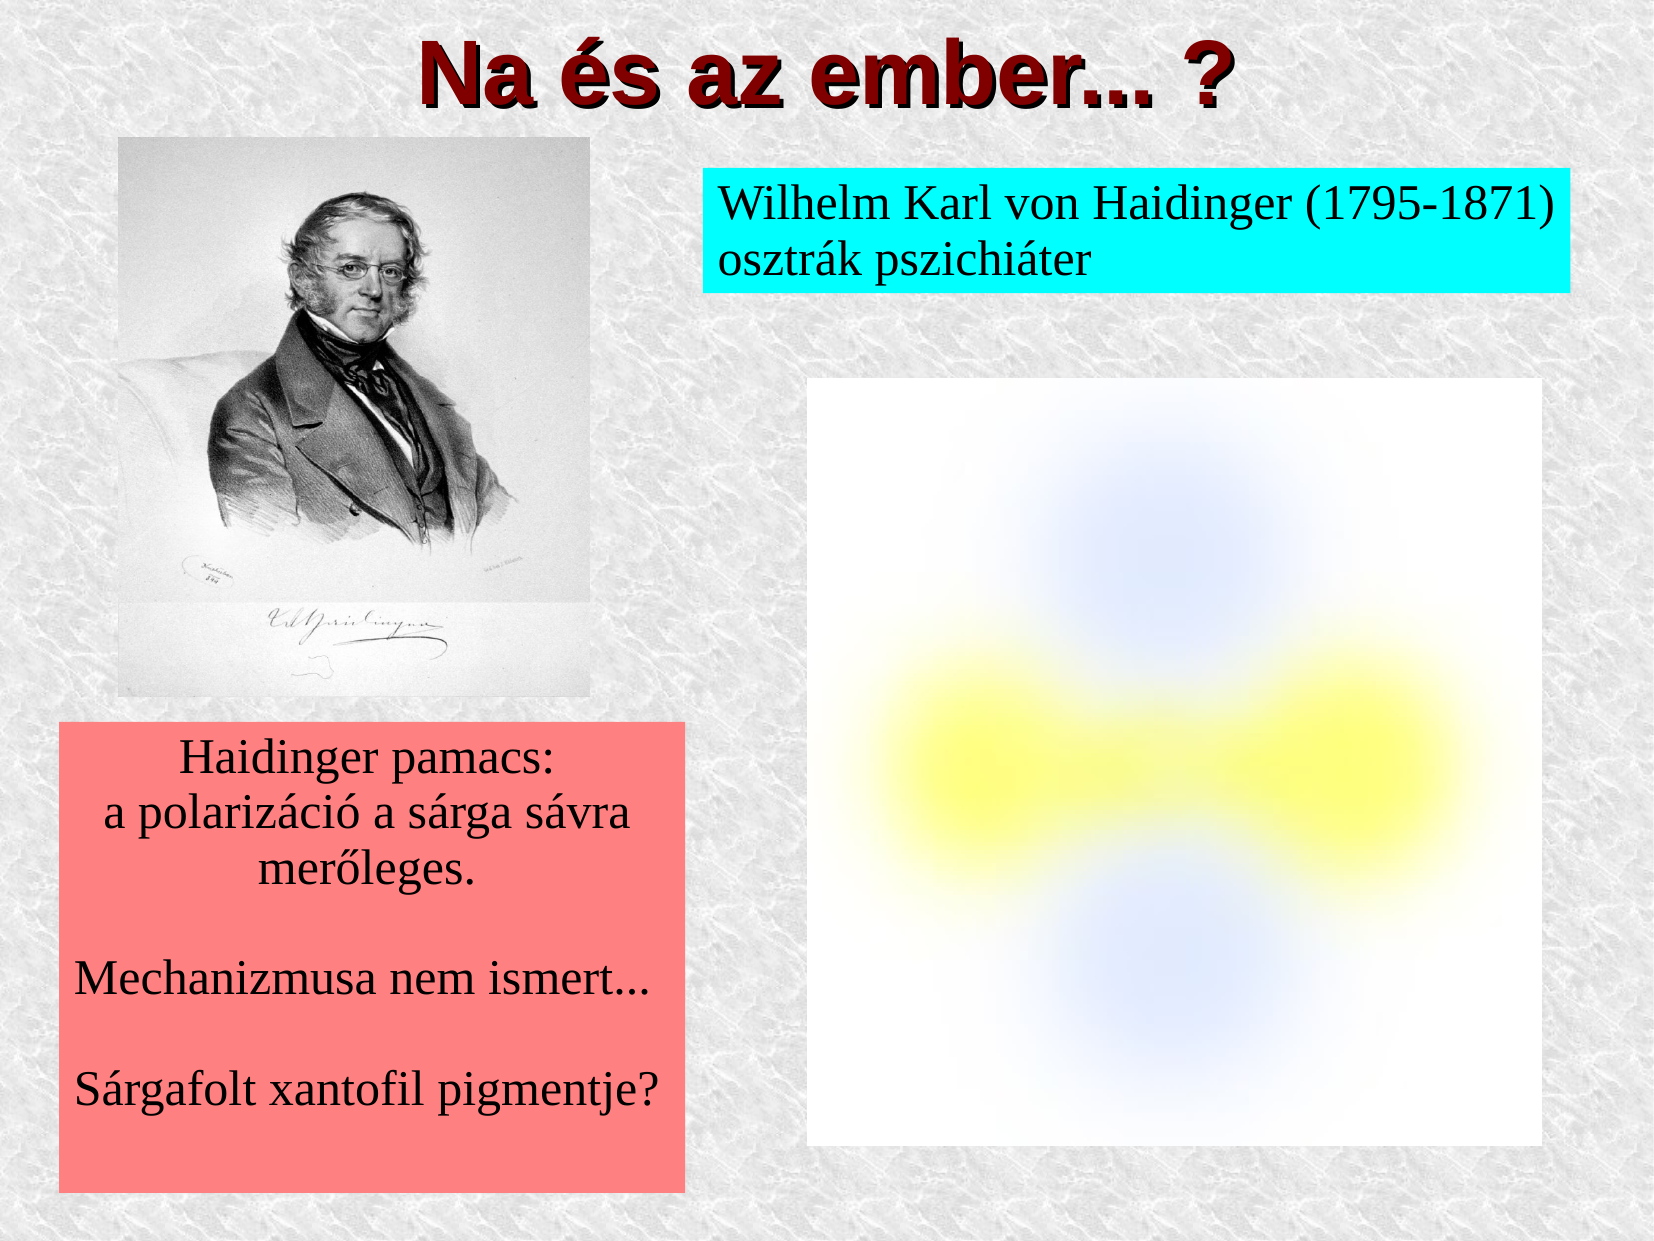

# Na és az ember... ?
Wilhelm Karl von Haidinger (1795-1871)
osztrák pszichiáter
Haidinger pamacs:
a polarizáció a sárga sávra merőleges.
Mechanizmusa nem ismert...
Sárgafolt xantofil pigmentje?